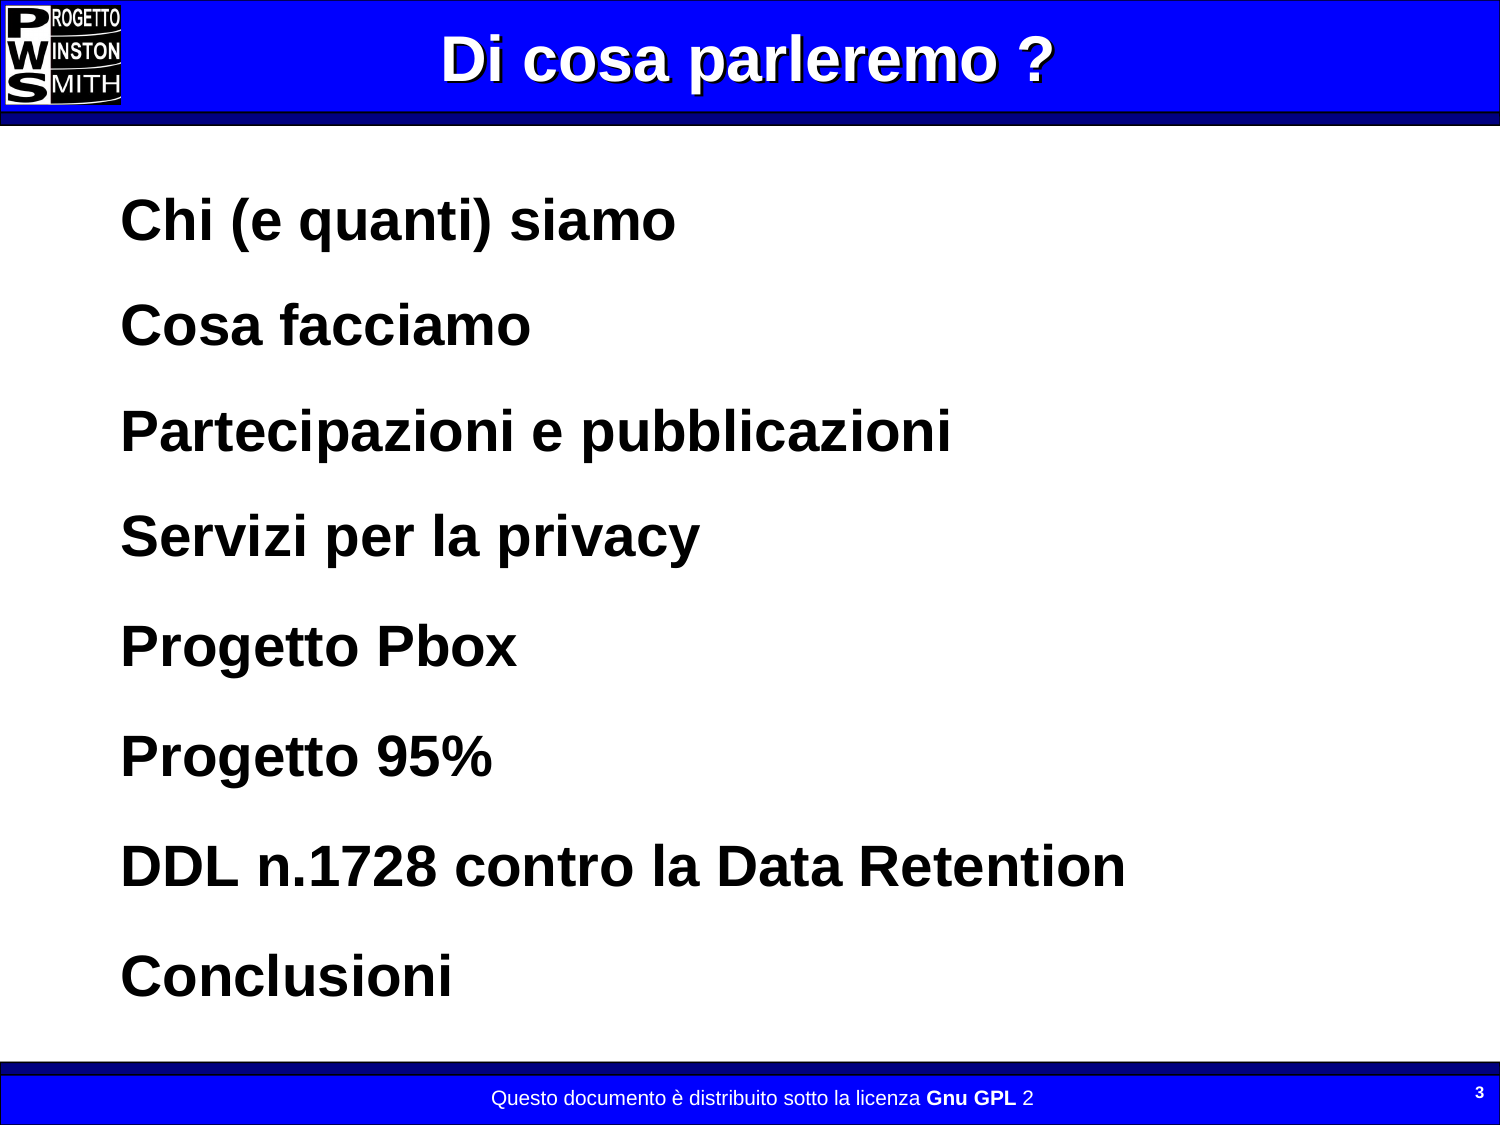

Di cosa parleremo ?
 Chi (e quanti) siamo
 Cosa facciamo
 Partecipazioni e pubblicazioni
 Servizi per la privacy
 Progetto Pbox
 Progetto 95%
 DDL n.1728 contro la Data Retention
 Conclusioni